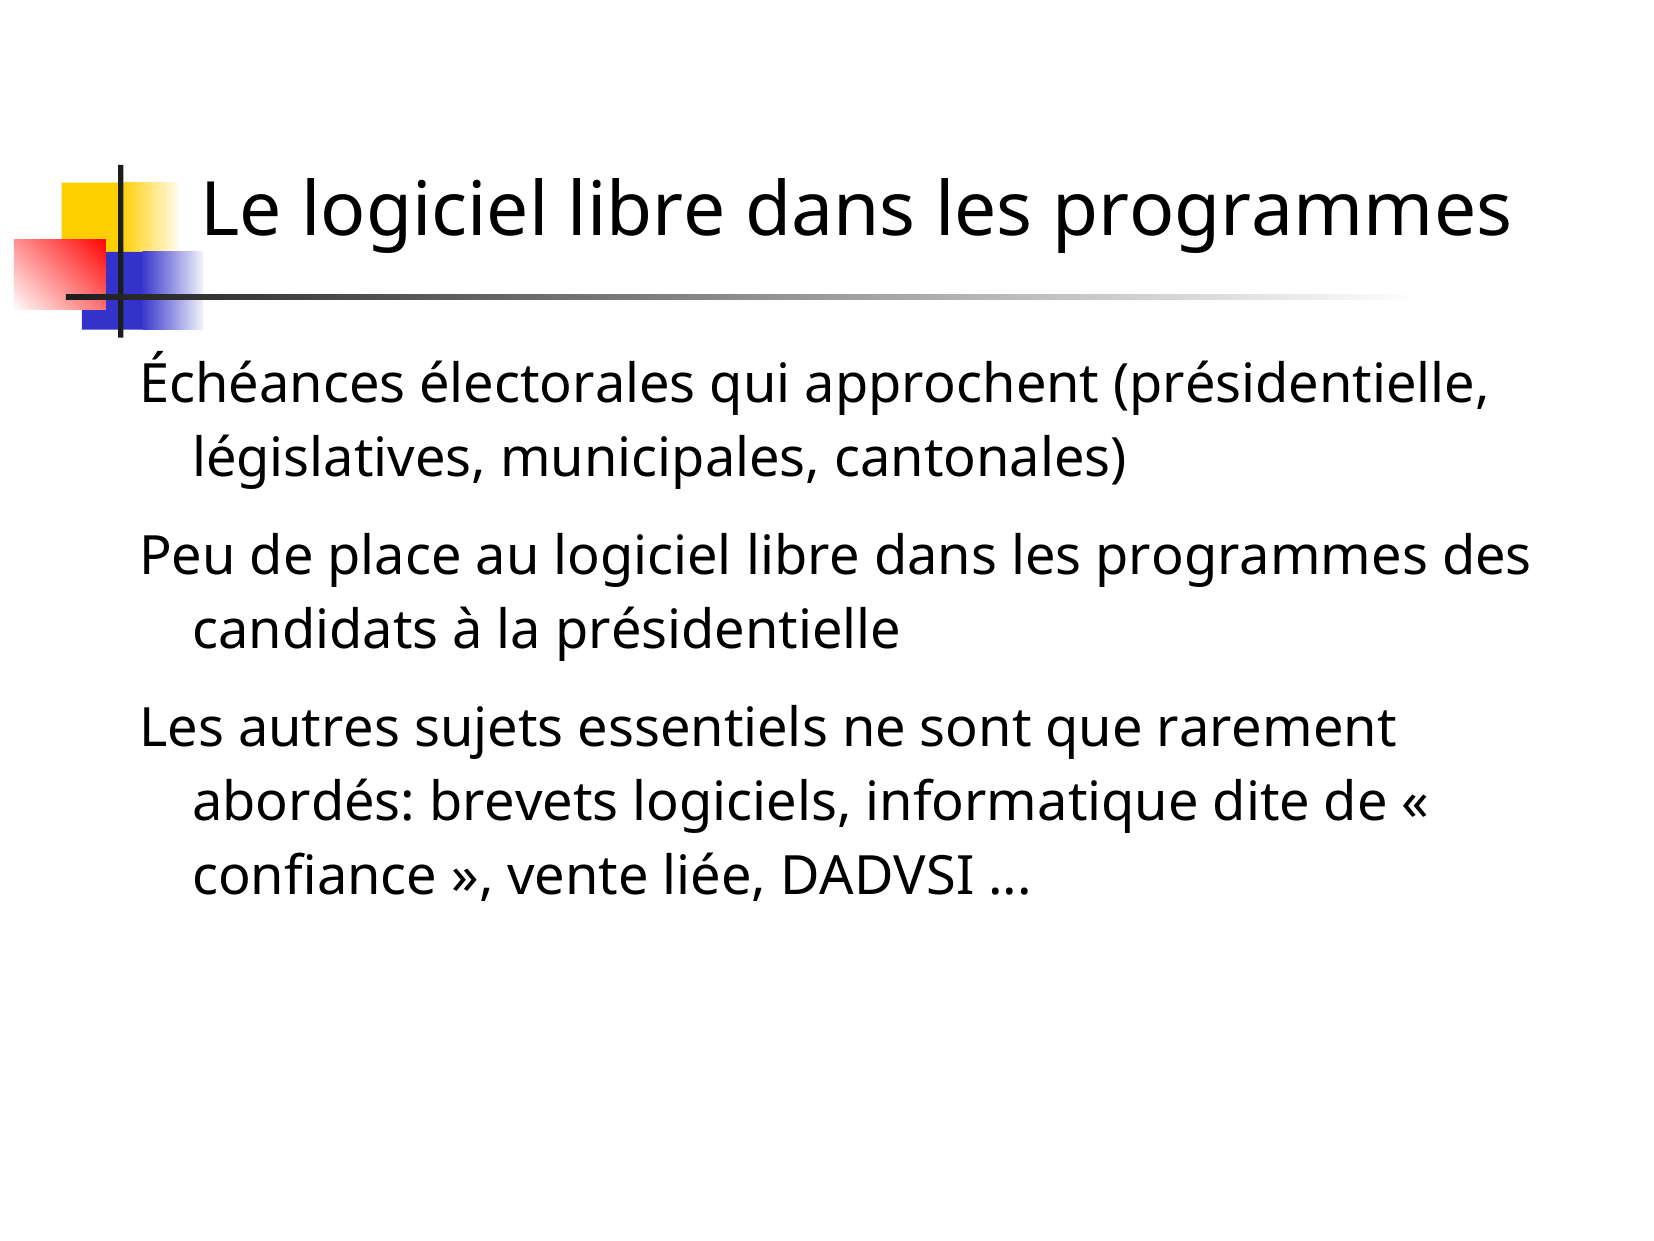

# Le logiciel libre dans les programmes
Échéances électorales qui approchent (présidentielle, législatives, municipales, cantonales)
Peu de place au logiciel libre dans les programmes des candidats à la présidentielle
Les autres sujets essentiels ne sont que rarement abordés: brevets logiciels, informatique dite de « confiance », vente liée, DADVSI ...